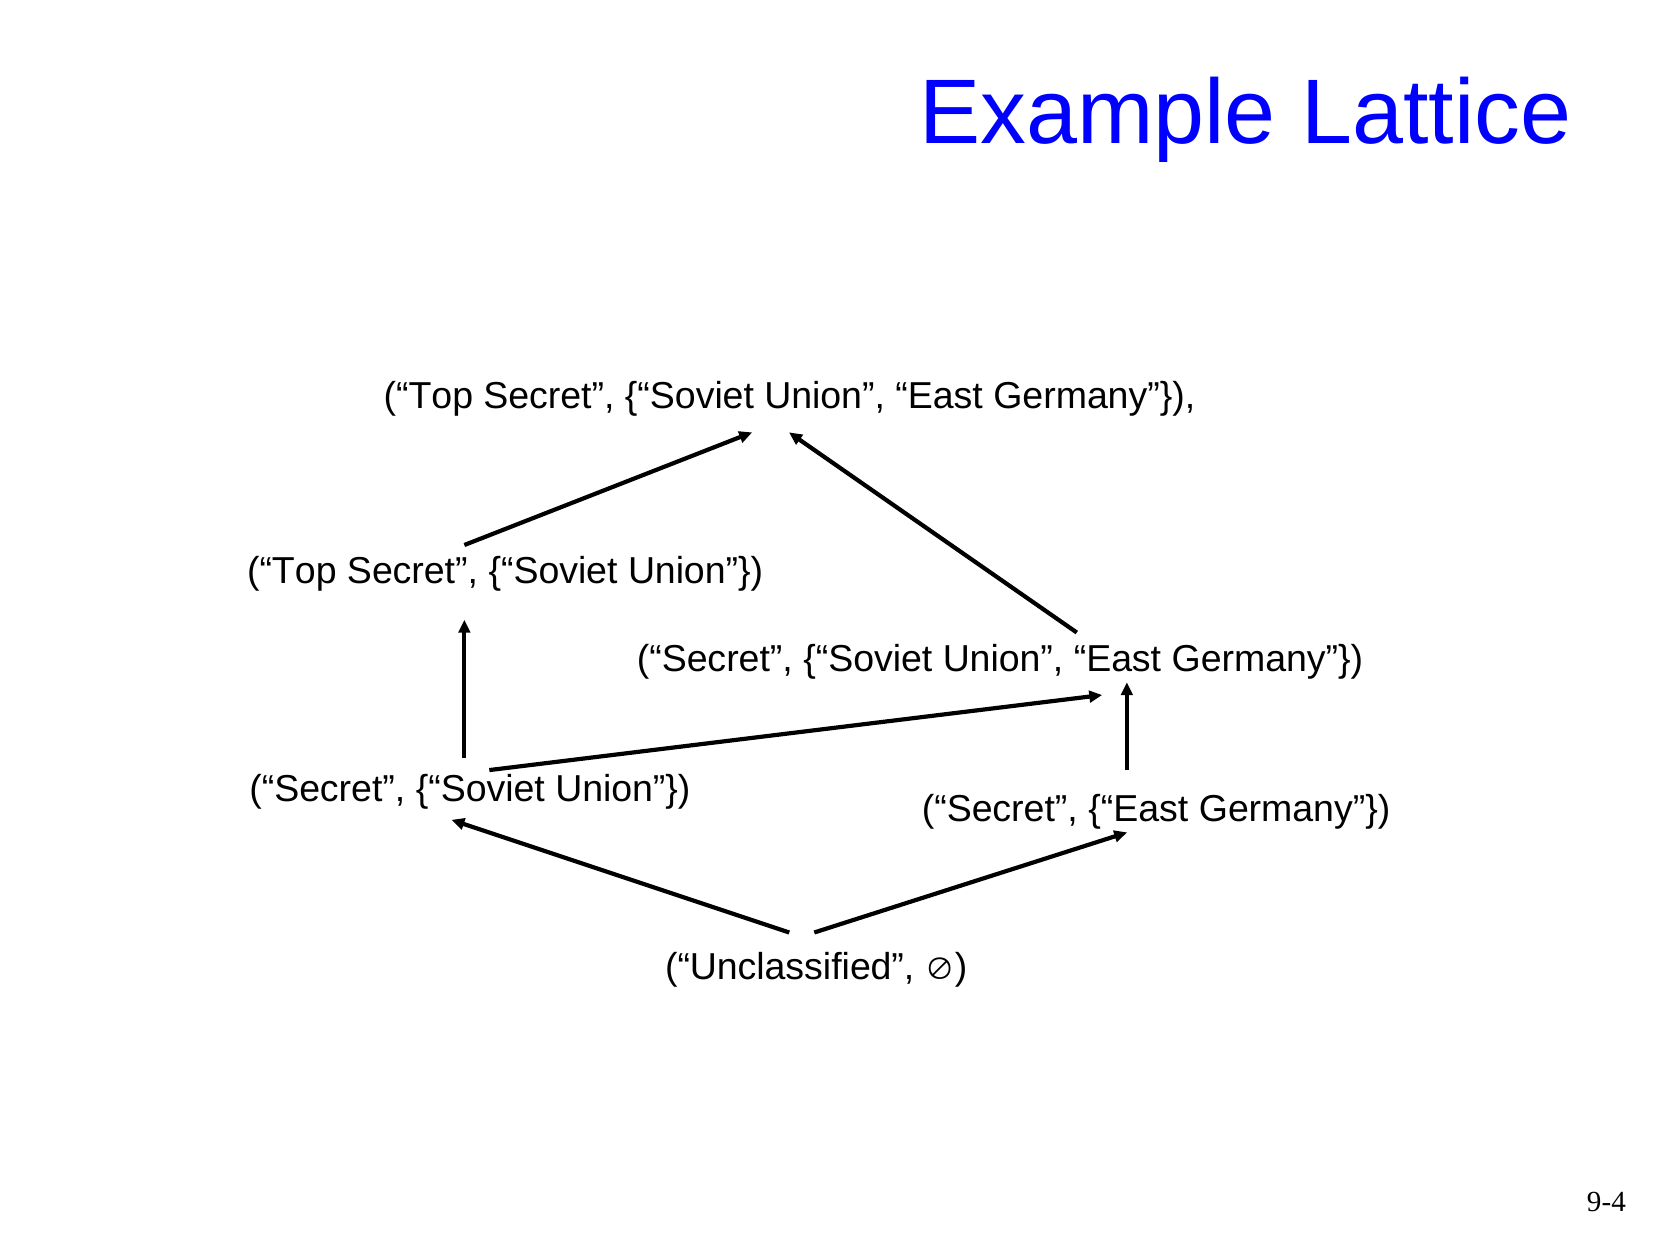

# Example Lattice
(“Top Secret”, {“Soviet Union”, “East Germany”}),
(“Top Secret”, {“Soviet Union”})
(“Secret”, {“Soviet Union”, “East Germany”})
(“Secret”, {“Soviet Union”})
(“Secret”, {“East Germany”})
(“Unclassified”, )